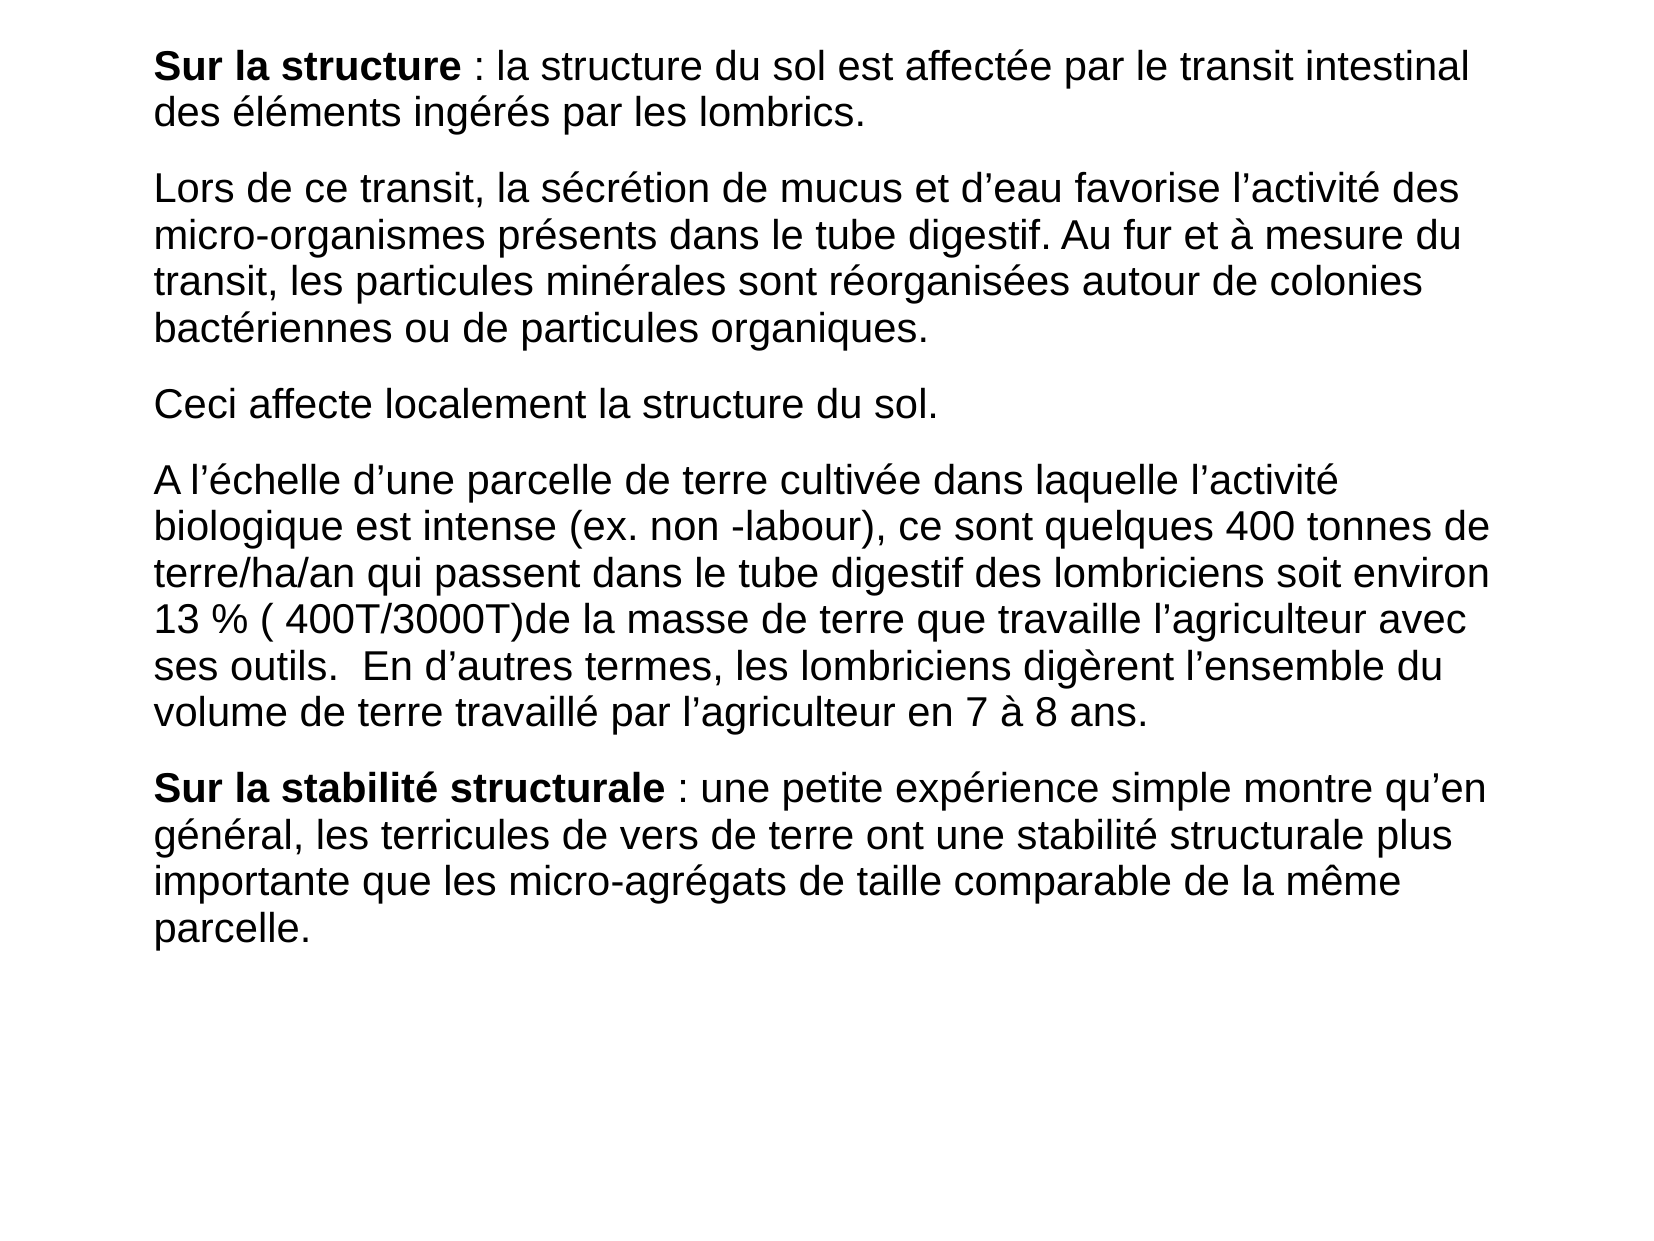

# Sur la structure : la structure du sol est affectée par le transit intestinal des éléments ingérés par les lombrics.
Lors de ce transit, la sécrétion de mucus et d’eau favorise l’activité des micro-organismes présents dans le tube digestif. Au fur et à mesure du transit, les particules minérales sont réorganisées autour de colonies bactériennes ou de particules organiques.
Ceci affecte localement la structure du sol.
A l’échelle d’une parcelle de terre cultivée dans laquelle l’activité biologique est intense (ex. non -labour), ce sont quelques 400 tonnes de terre/ha/an qui passent dans le tube digestif des lombriciens soit environ 13 % ( 400T/3000T)de la masse de terre que travaille l’agriculteur avec ses outils.  En d’autres termes, les lombriciens digèrent l’ensemble du volume de terre travaillé par l’agriculteur en 7 à 8 ans.
Sur la stabilité structurale : une petite expérience simple montre qu’en général, les terricules de vers de terre ont une stabilité structurale plus importante que les micro-agrégats de taille comparable de la même parcelle.